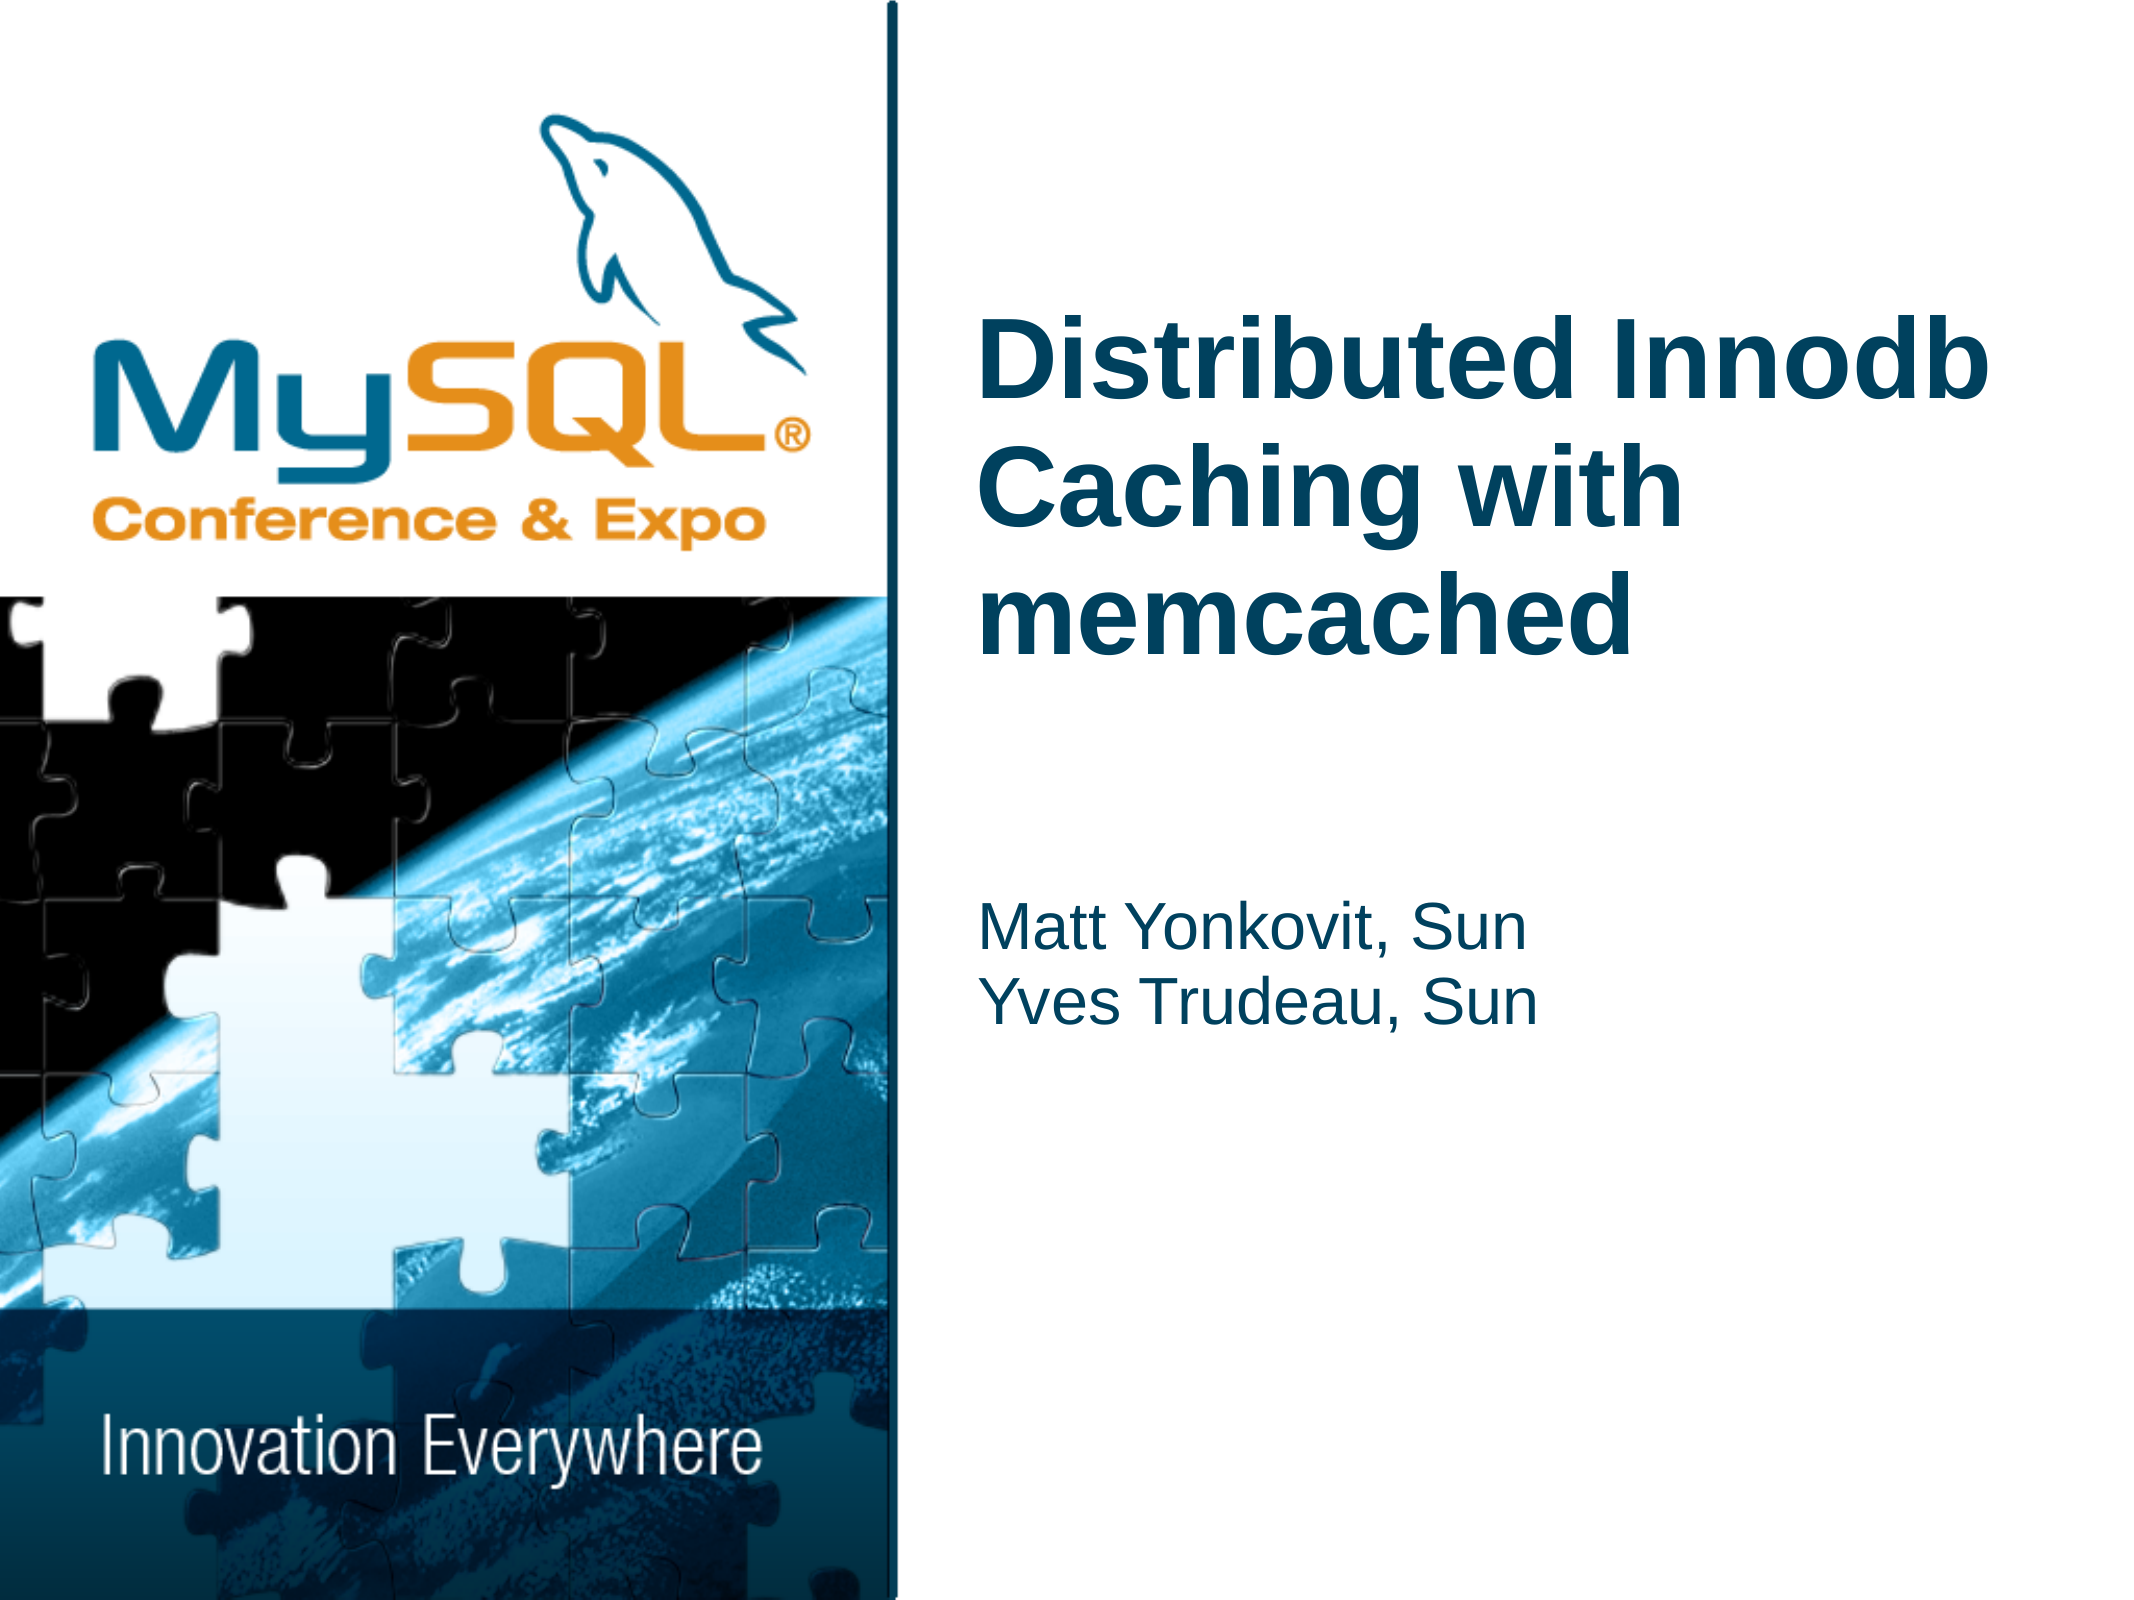

# Distributed Innodb Caching with memcached
Matt Yonkovit, Sun
Yves Trudeau, Sun